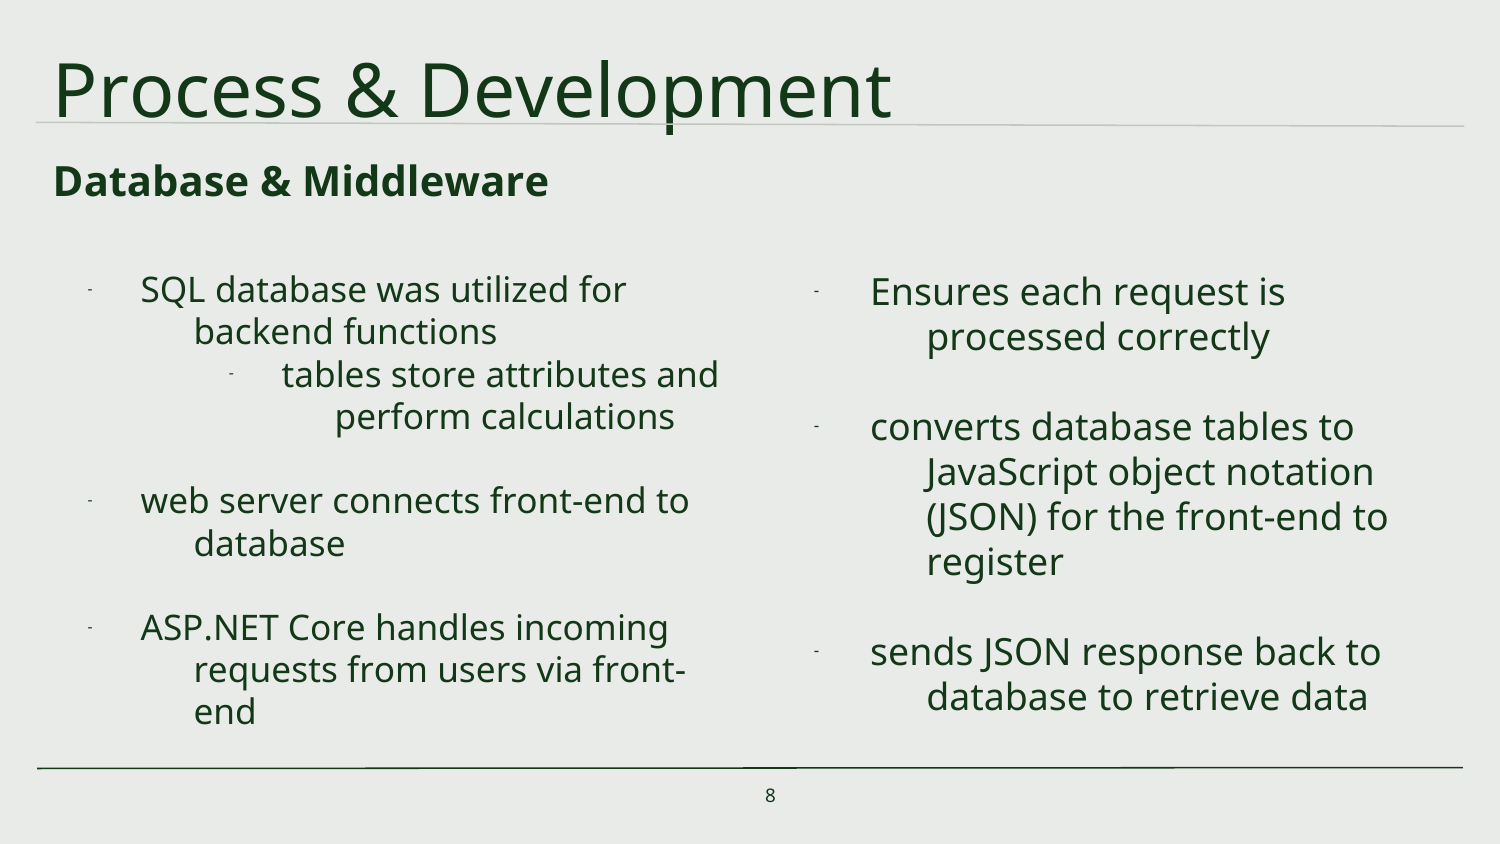

Process & Development
Database & Middleware
SQL database was utilized for backend functions
tables store attributes and perform calculations
web server connects front-end to database
ASP.NET Core handles incoming requests from users via front-end
Ensures each request is processed correctly
converts database tables to JavaScript object notation (JSON) for the front-end to register
sends JSON response back to database to retrieve data
# 8